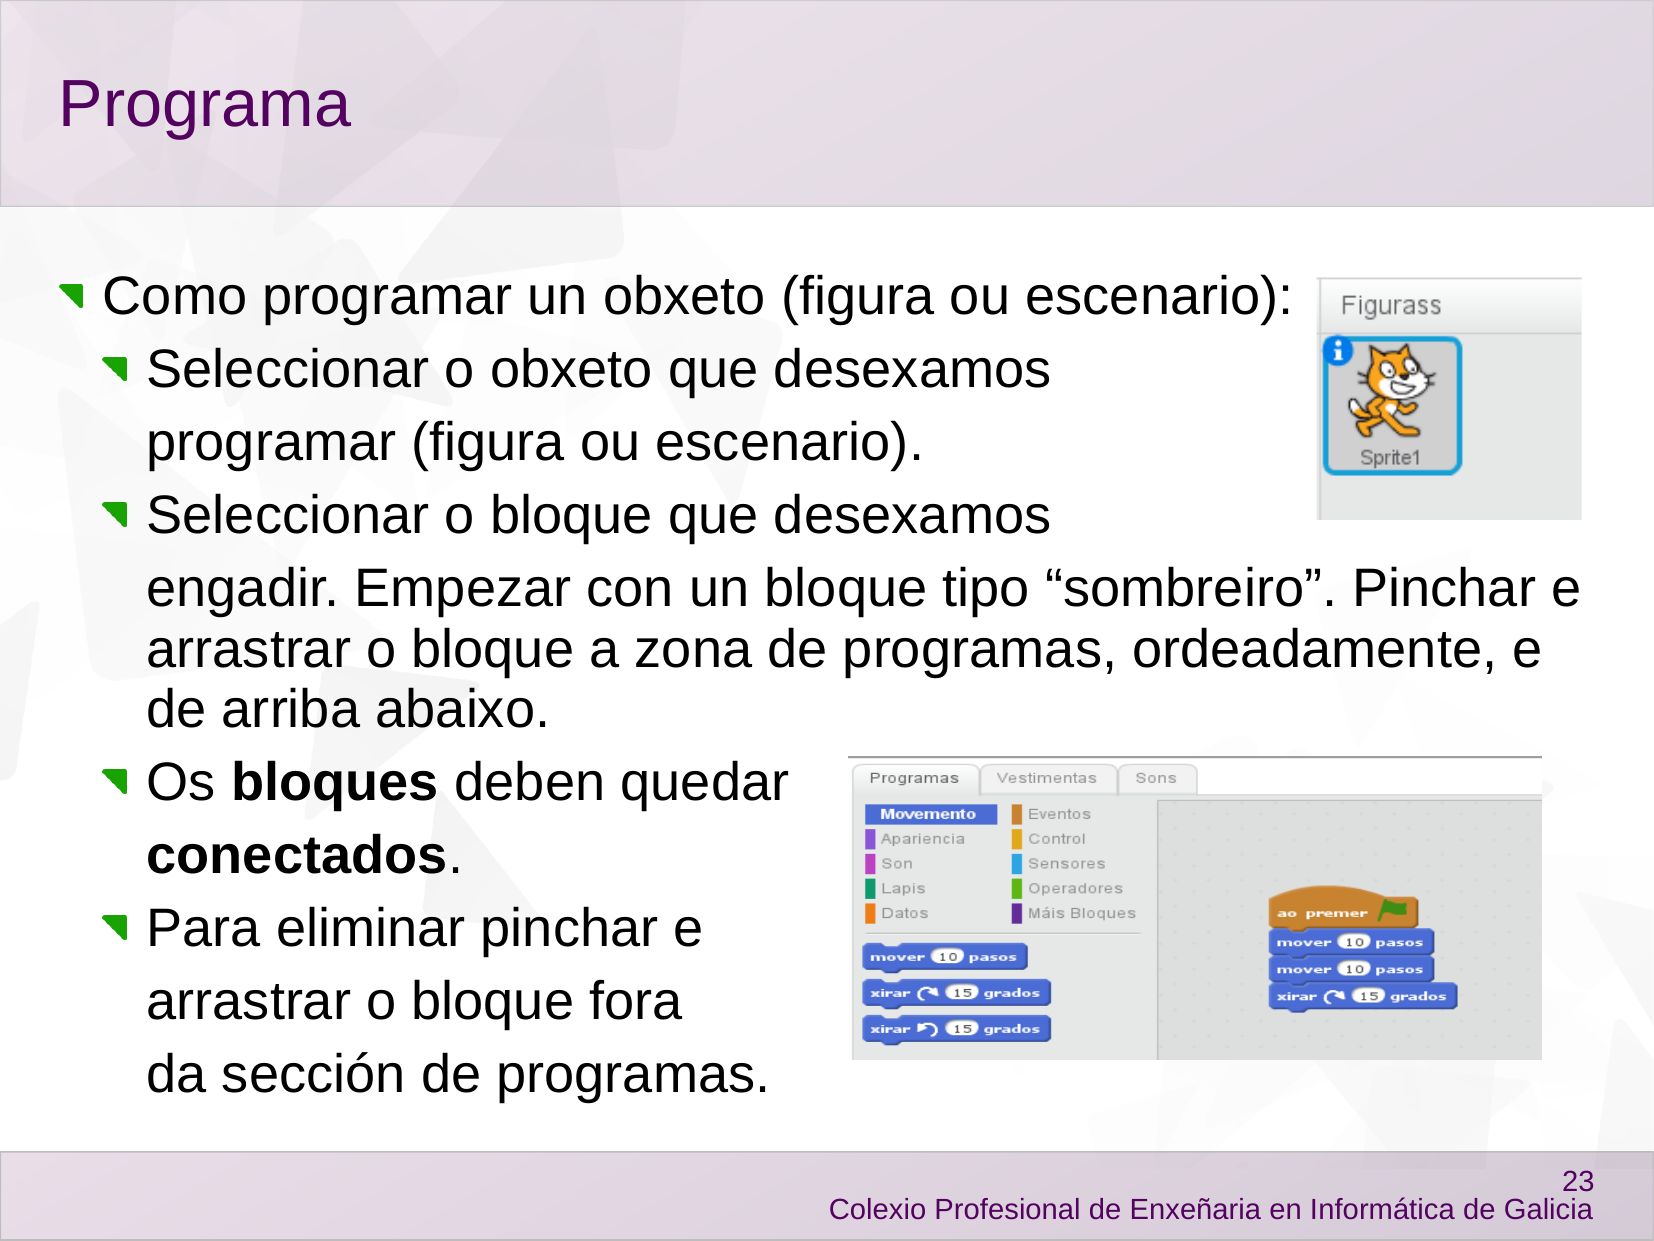

# Programa
Como programar un obxeto (figura ou escenario):
Seleccionar o obxeto que desexamos
programar (figura ou escenario).
Seleccionar o bloque que desexamos
engadir. Empezar con un bloque tipo “sombreiro”. Pinchar e arrastrar o bloque a zona de programas, ordeadamente, e de arriba abaixo.
Os bloques deben quedar
conectados.
Para eliminar pinchar e
arrastrar o bloque fora
da sección de programas.
23
Colexio Profesional de Enxeñaria en Informática de Galicia